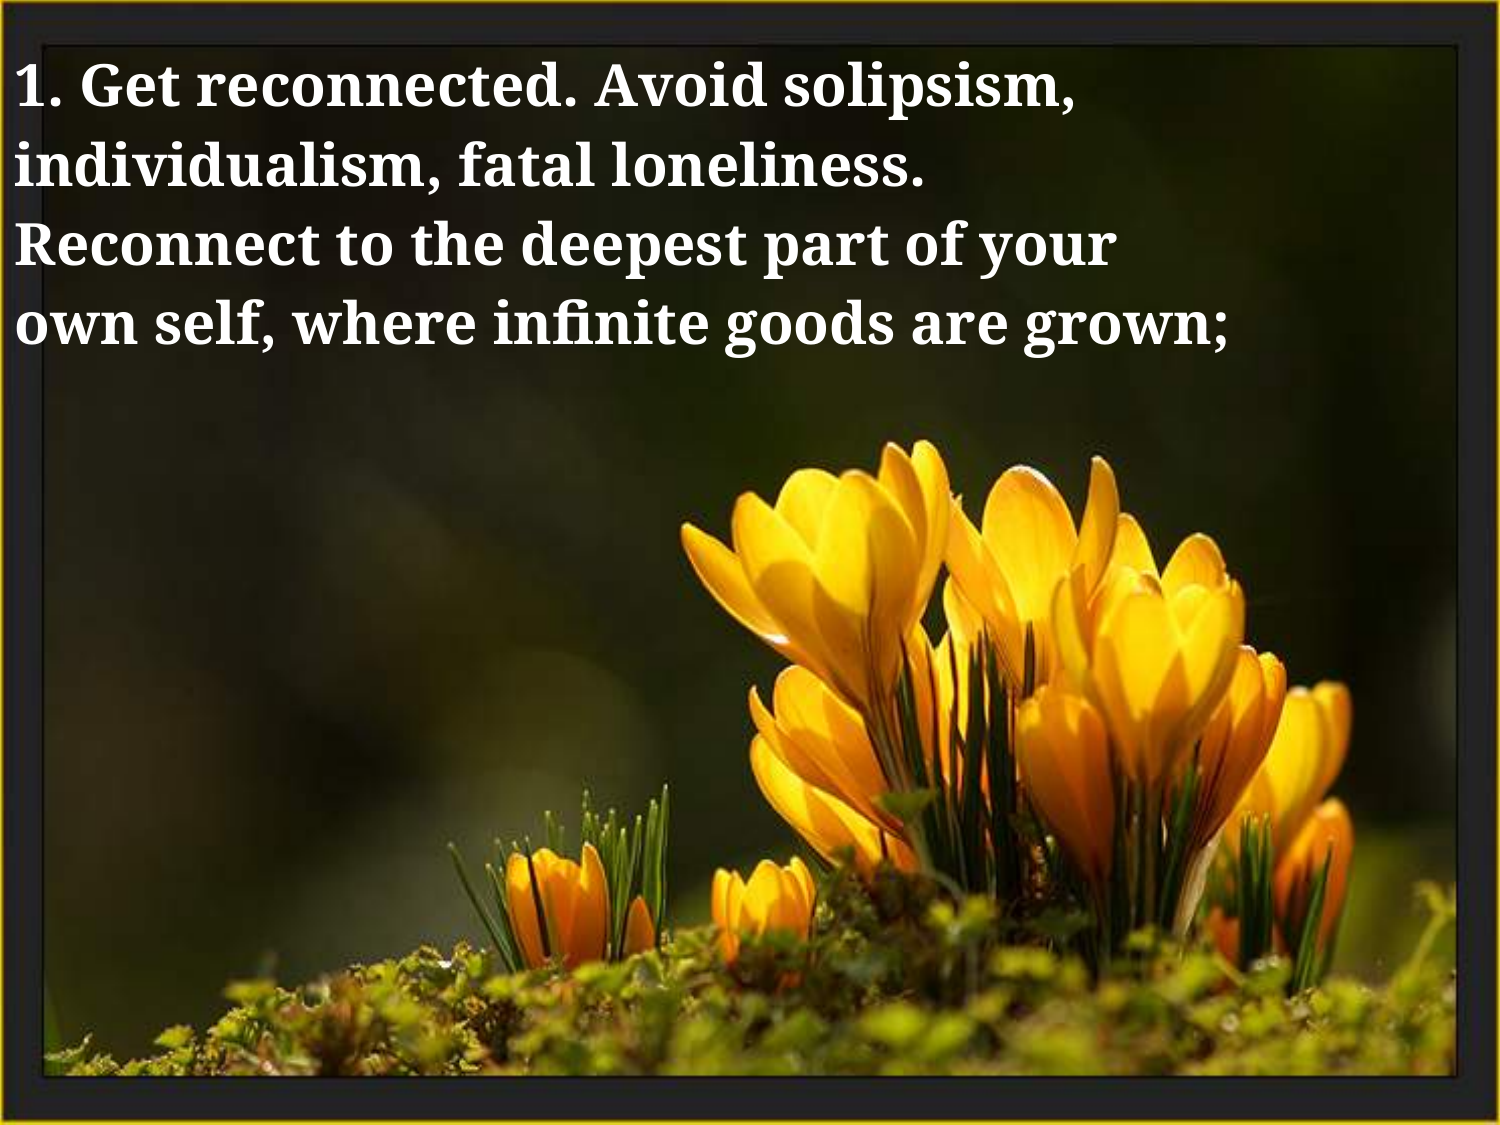

1. Get reconnected. Avoid solipsism, individualism, fatal loneliness.
Reconnect to the deepest part of your
own self, where infinite goods are grown;